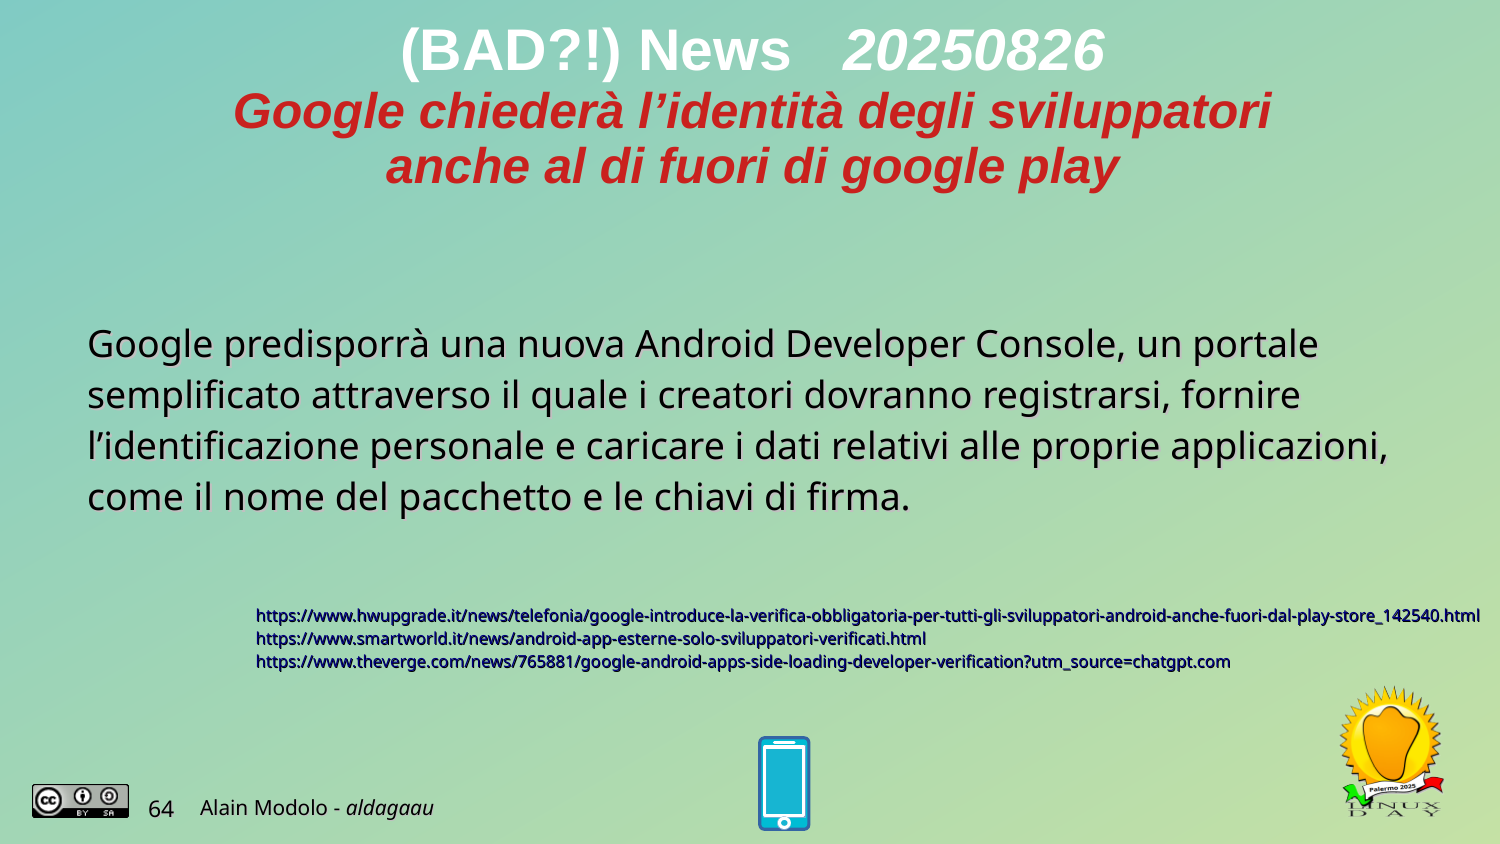

# (BAD?!) News	20250826 Google chiederà l’identità degli sviluppatori anche al di fuori di google play
Google predisporrà una nuova Android Developer Console, un portale semplificato attraverso il quale i creatori dovranno registrarsi, fornire l’identificazione personale e caricare i dati relativi alle proprie applicazioni, come il nome del pacchetto e le chiavi di firma.
https://www.hwupgrade.it/news/telefonia/google-introduce-la-verifica-obbligatoria-per-tutti-gli-sviluppatori-android-anche-fuori-dal-play-store_142540.html
https://www.smartworld.it/news/android-app-esterne-solo-sviluppatori-verificati.html
https://www.theverge.com/news/765881/google-android-apps-side-loading-developer-verification?utm_source=chatgpt.com